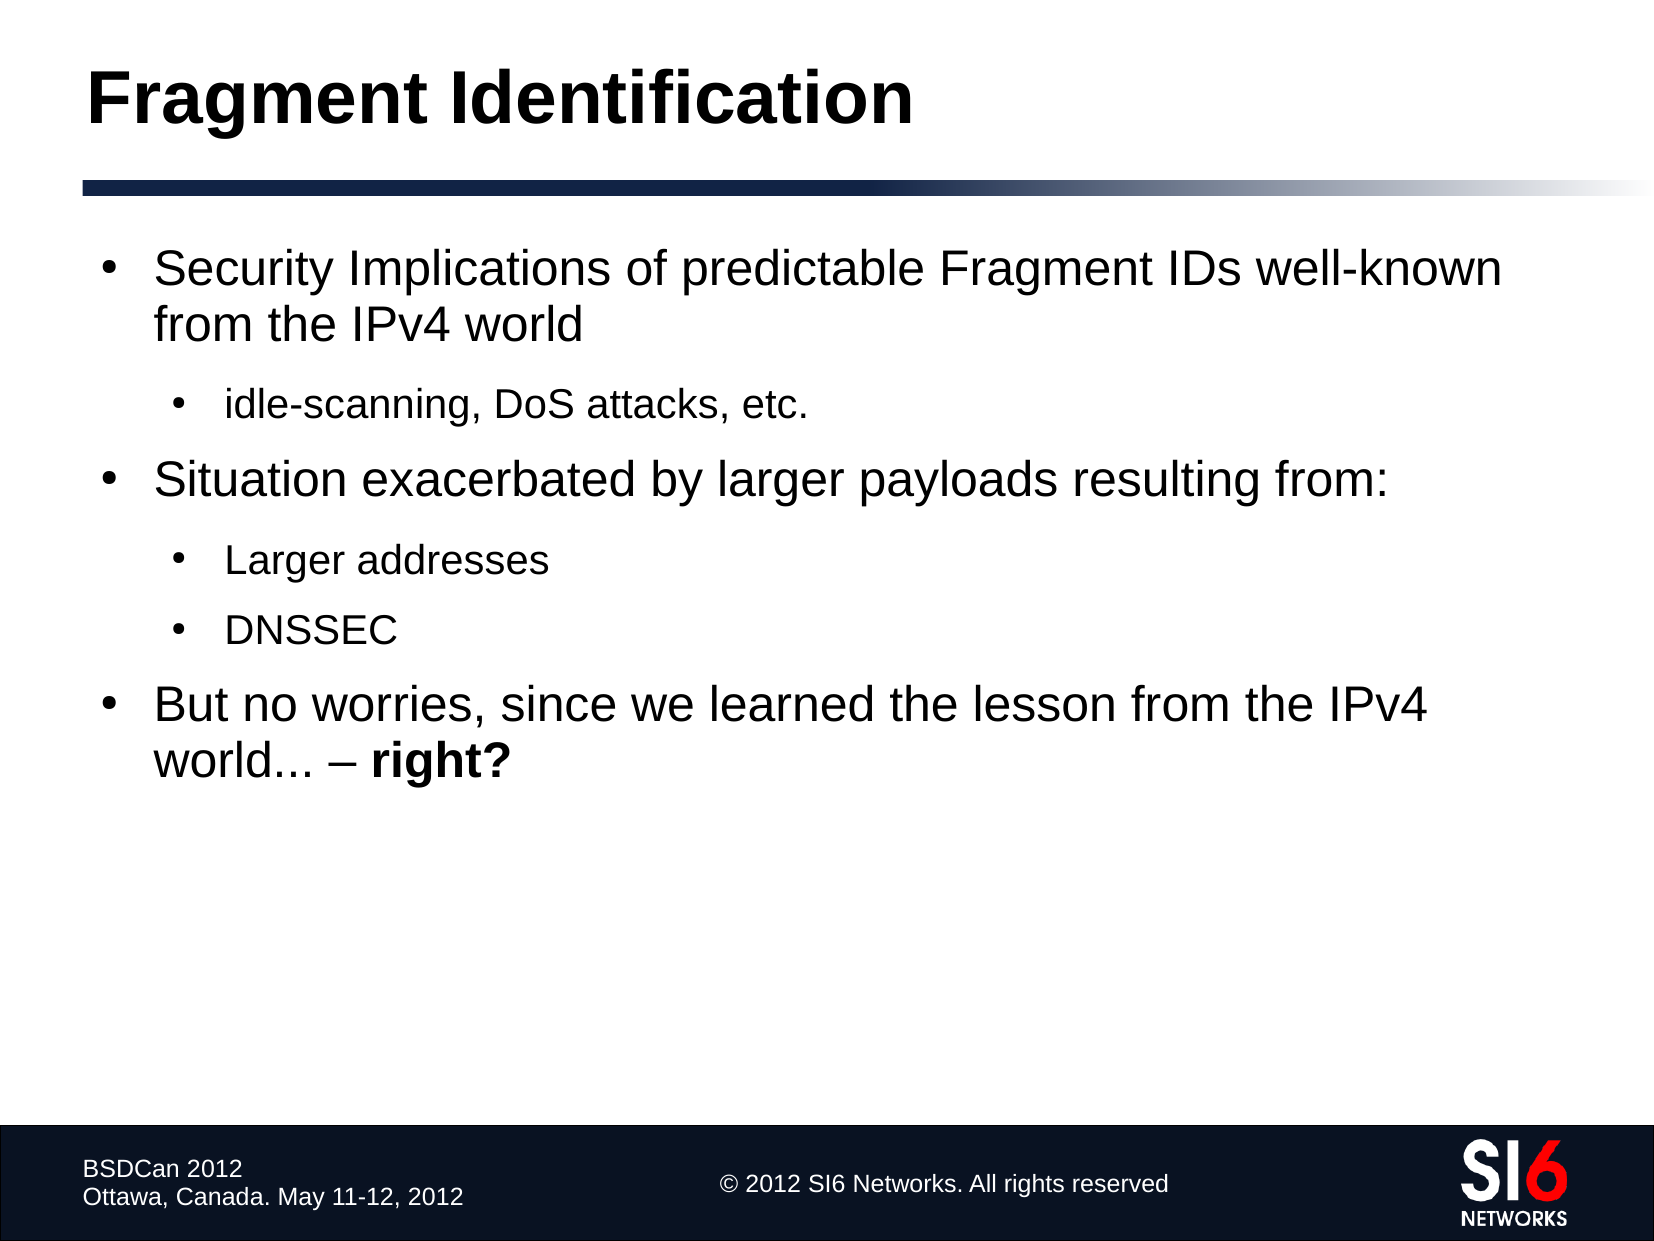

# Fragment Identification
Security Implications of predictable Fragment IDs well-known from the IPv4 world
idle-scanning, DoS attacks, etc.
Situation exacerbated by larger payloads resulting from:
Larger addresses
DNSSEC
But no worries, since we learned the lesson from the IPv4 world... – right?